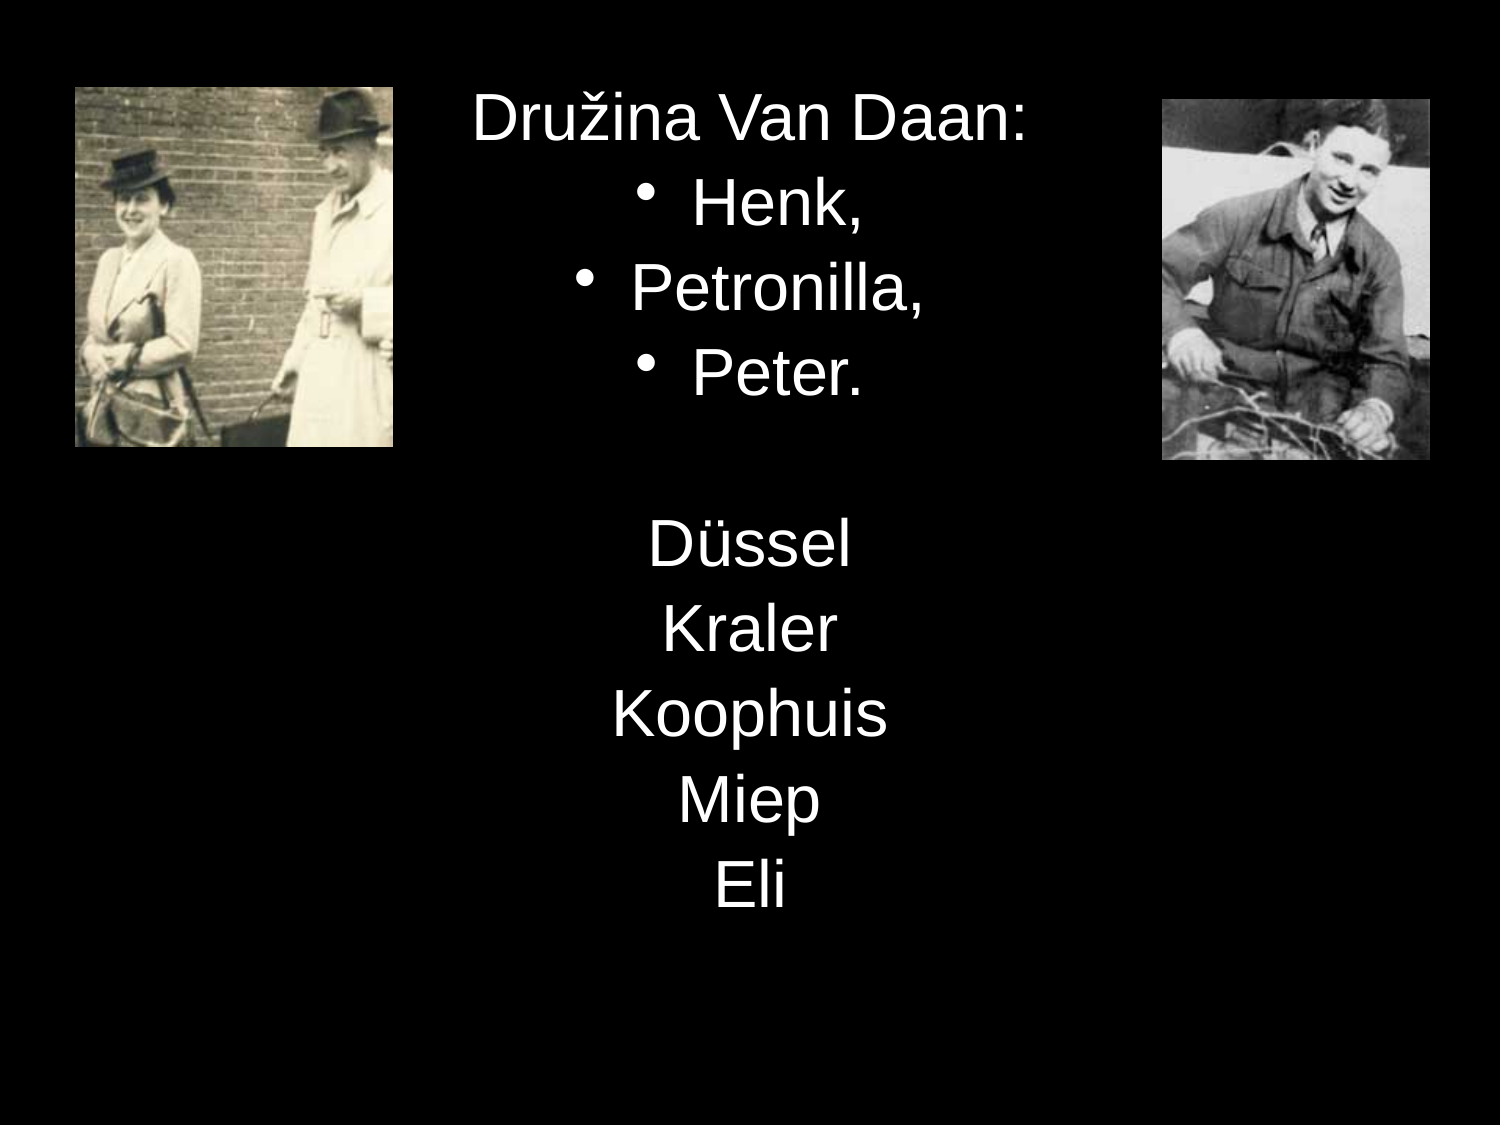

# Družina Van Daan:
Henk,
Petronilla,
Peter.
Düssel
Kraler
Koophuis
Miep
Eli